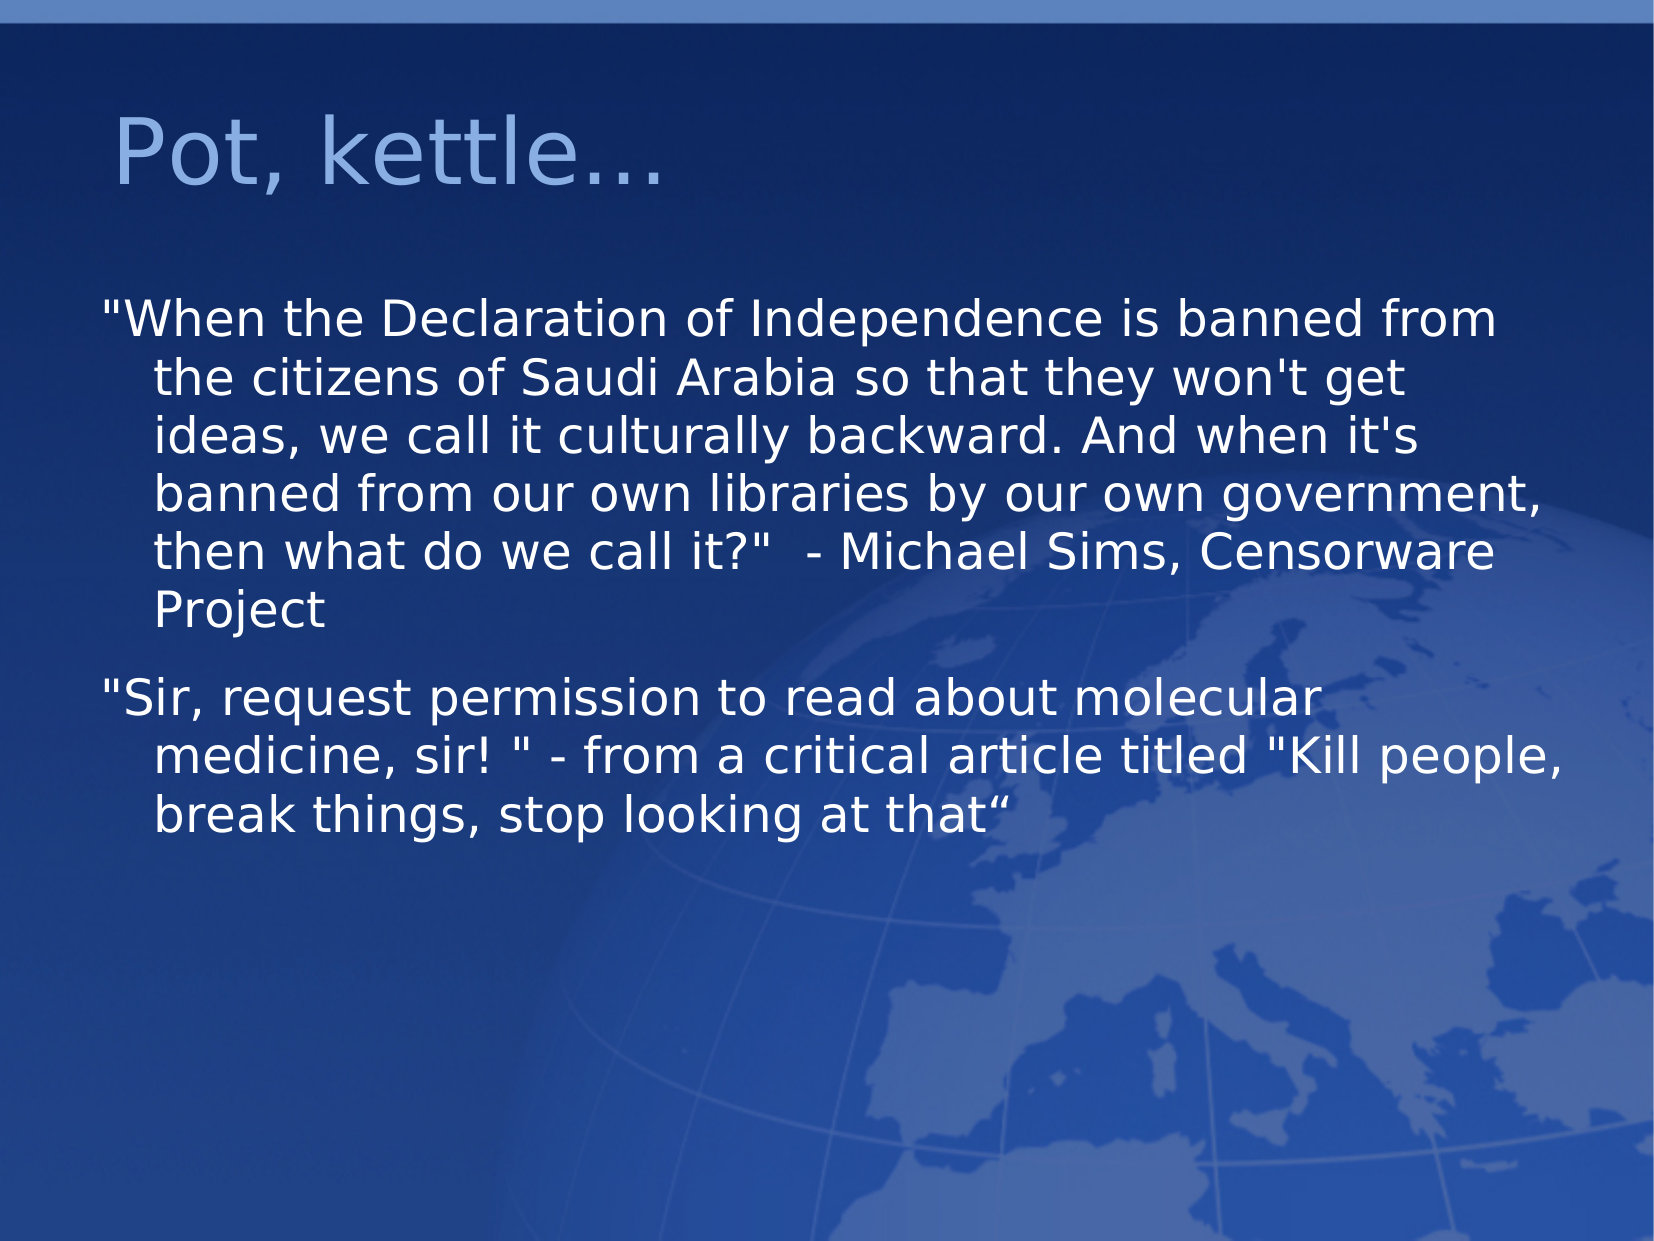

# Pot, kettle...
"When the Declaration of Independence is banned from the citizens of Saudi Arabia so that they won't get ideas, we call it culturally backward. And when it's banned from our own libraries by our own government, then what do we call it?" - Michael Sims, Censorware Project
"Sir, request permission to read about molecular medicine, sir! " - from a critical article titled "Kill people, break things, stop looking at that“